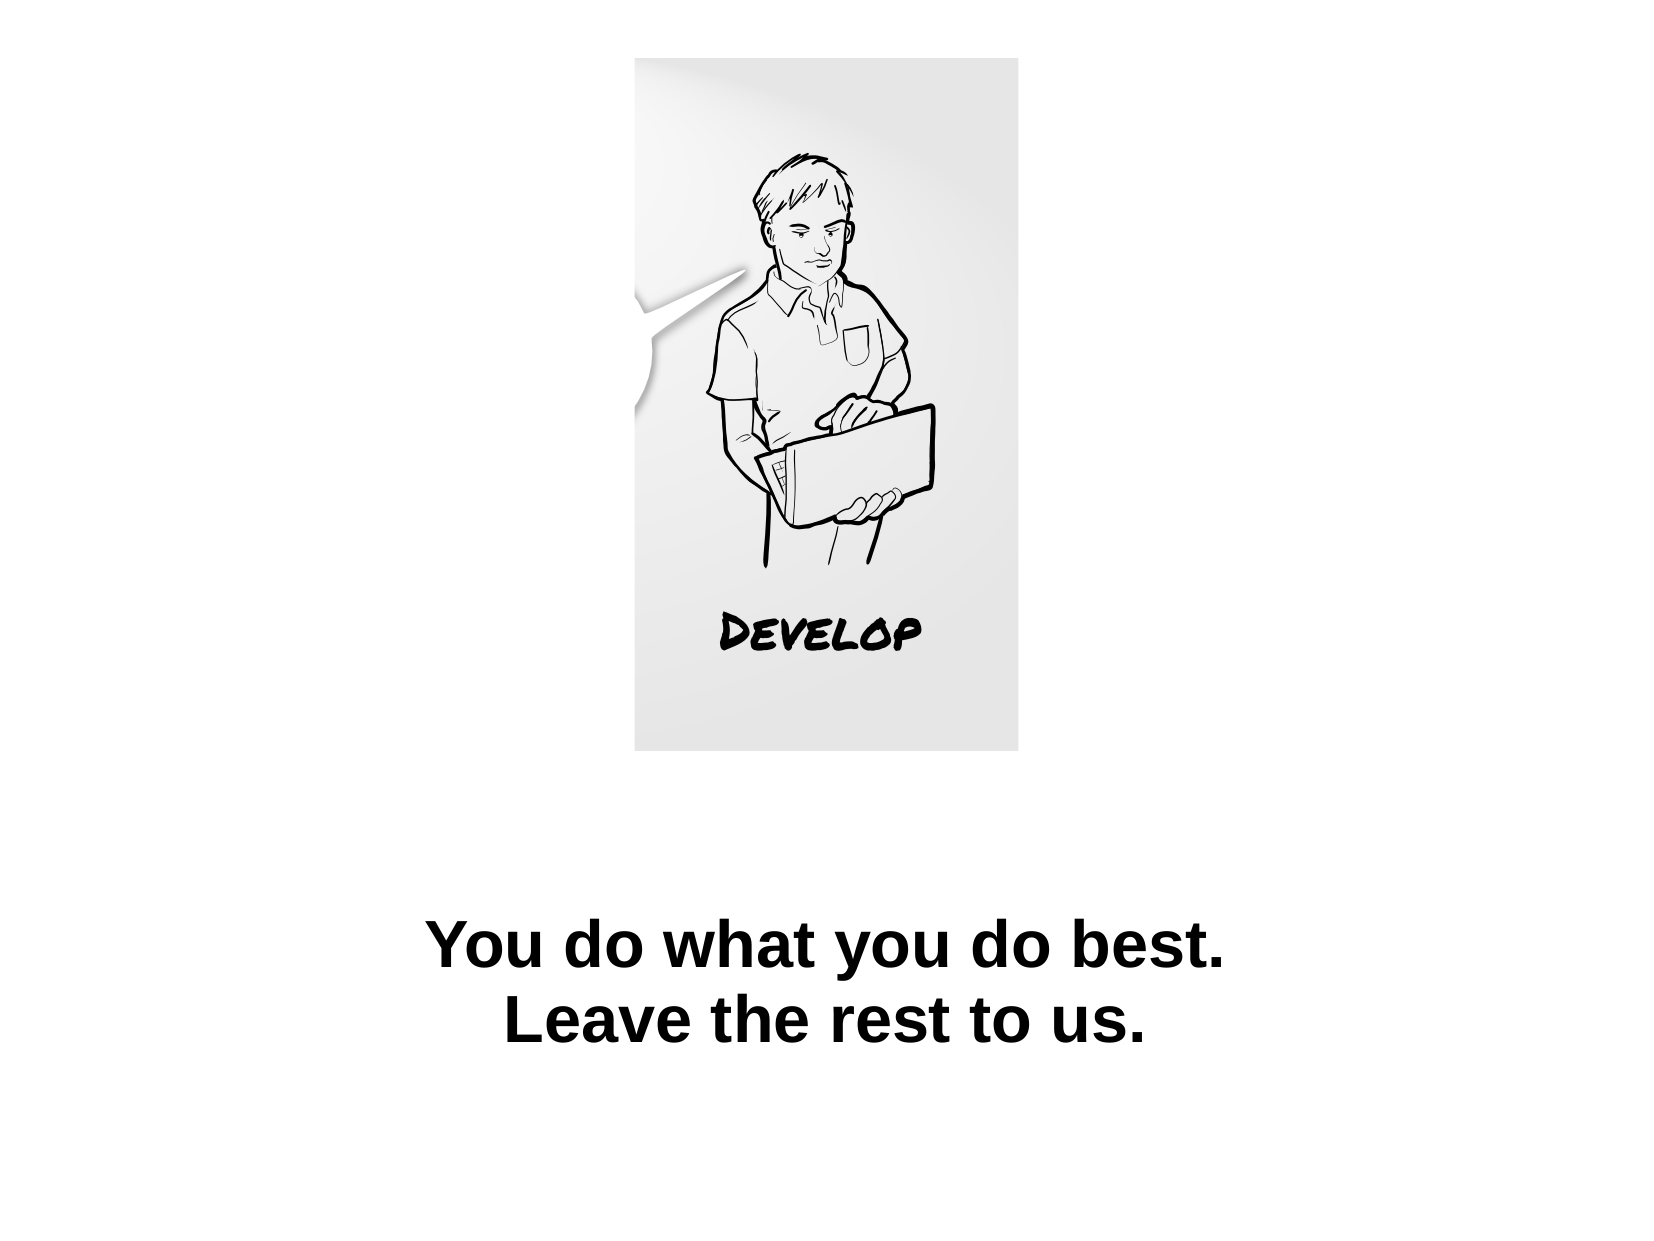

You do what you do best.
Leave the rest to us.